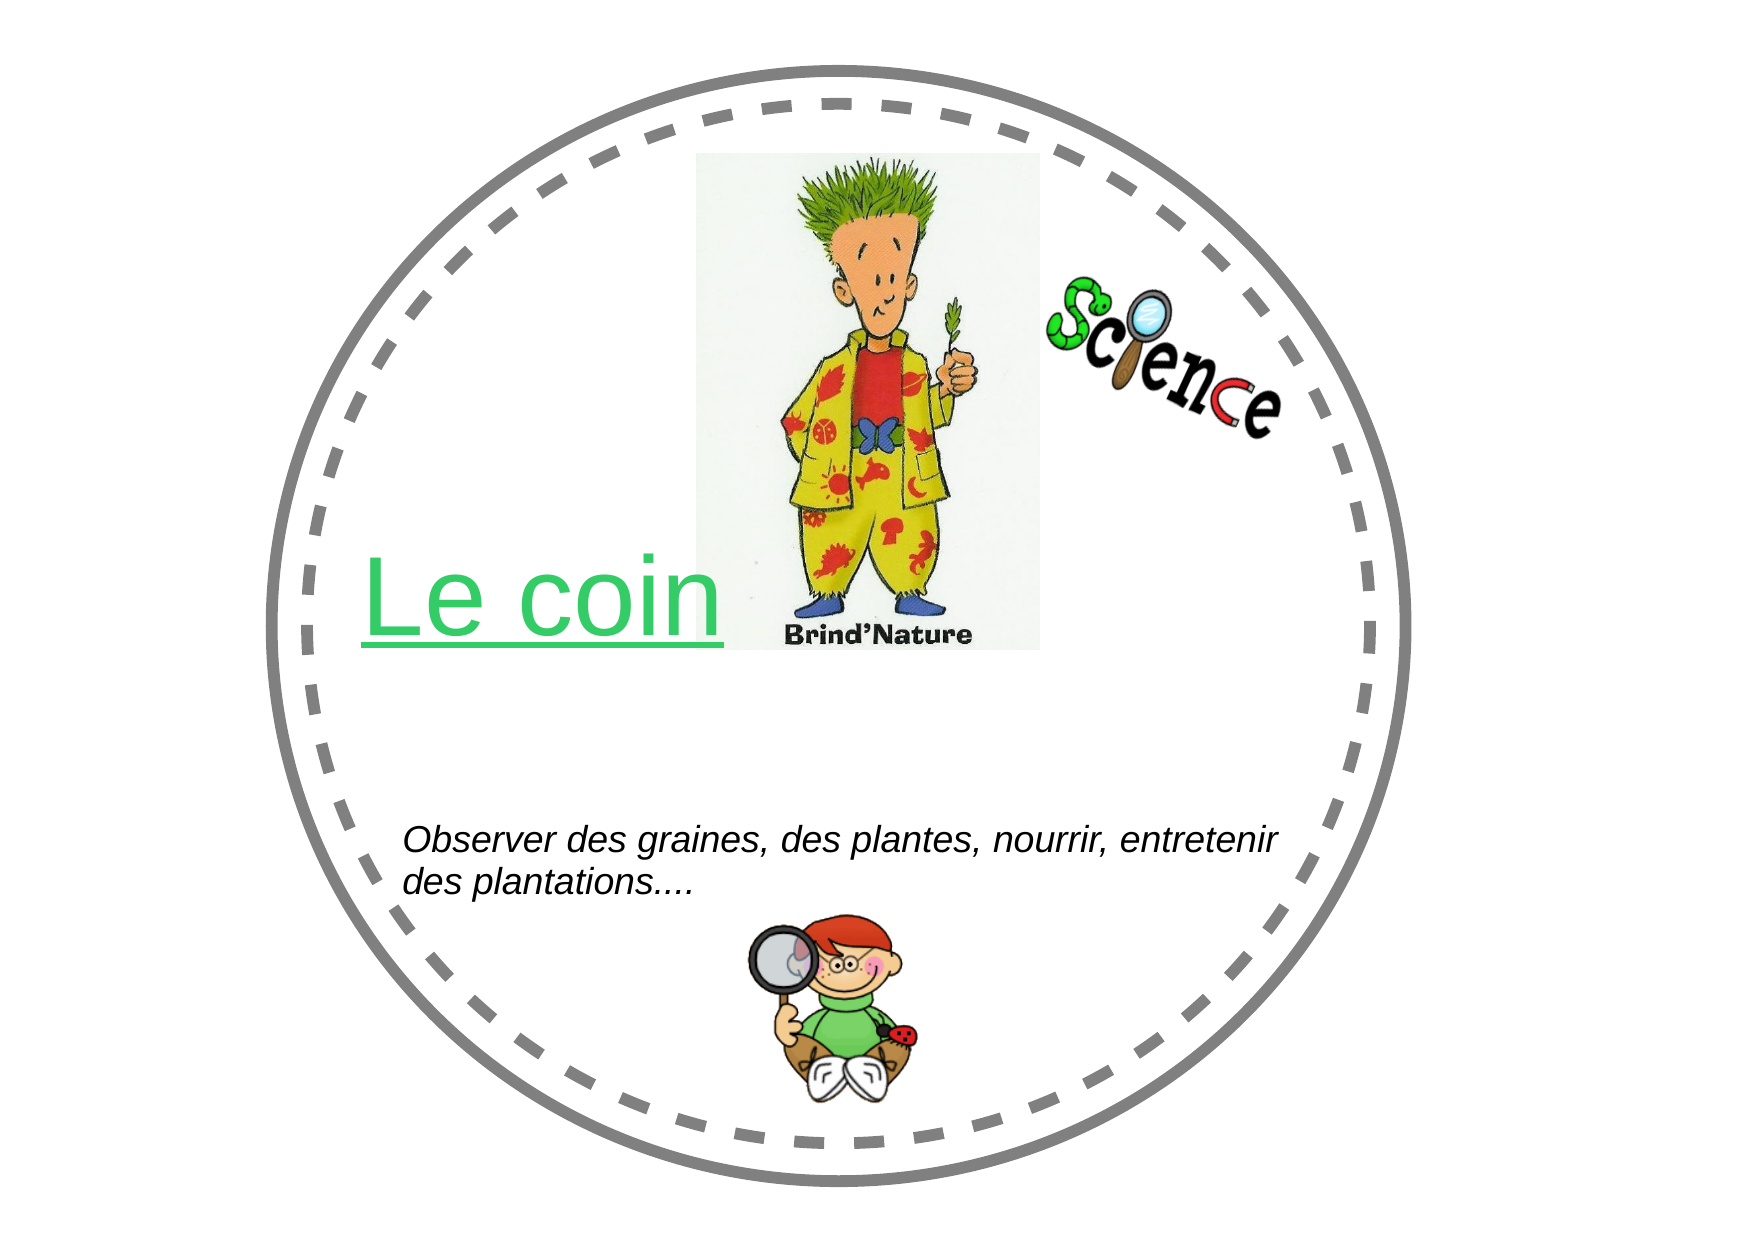

Le coin
Observer des graines, des plantes, nourrir, entretenir
des plantations....